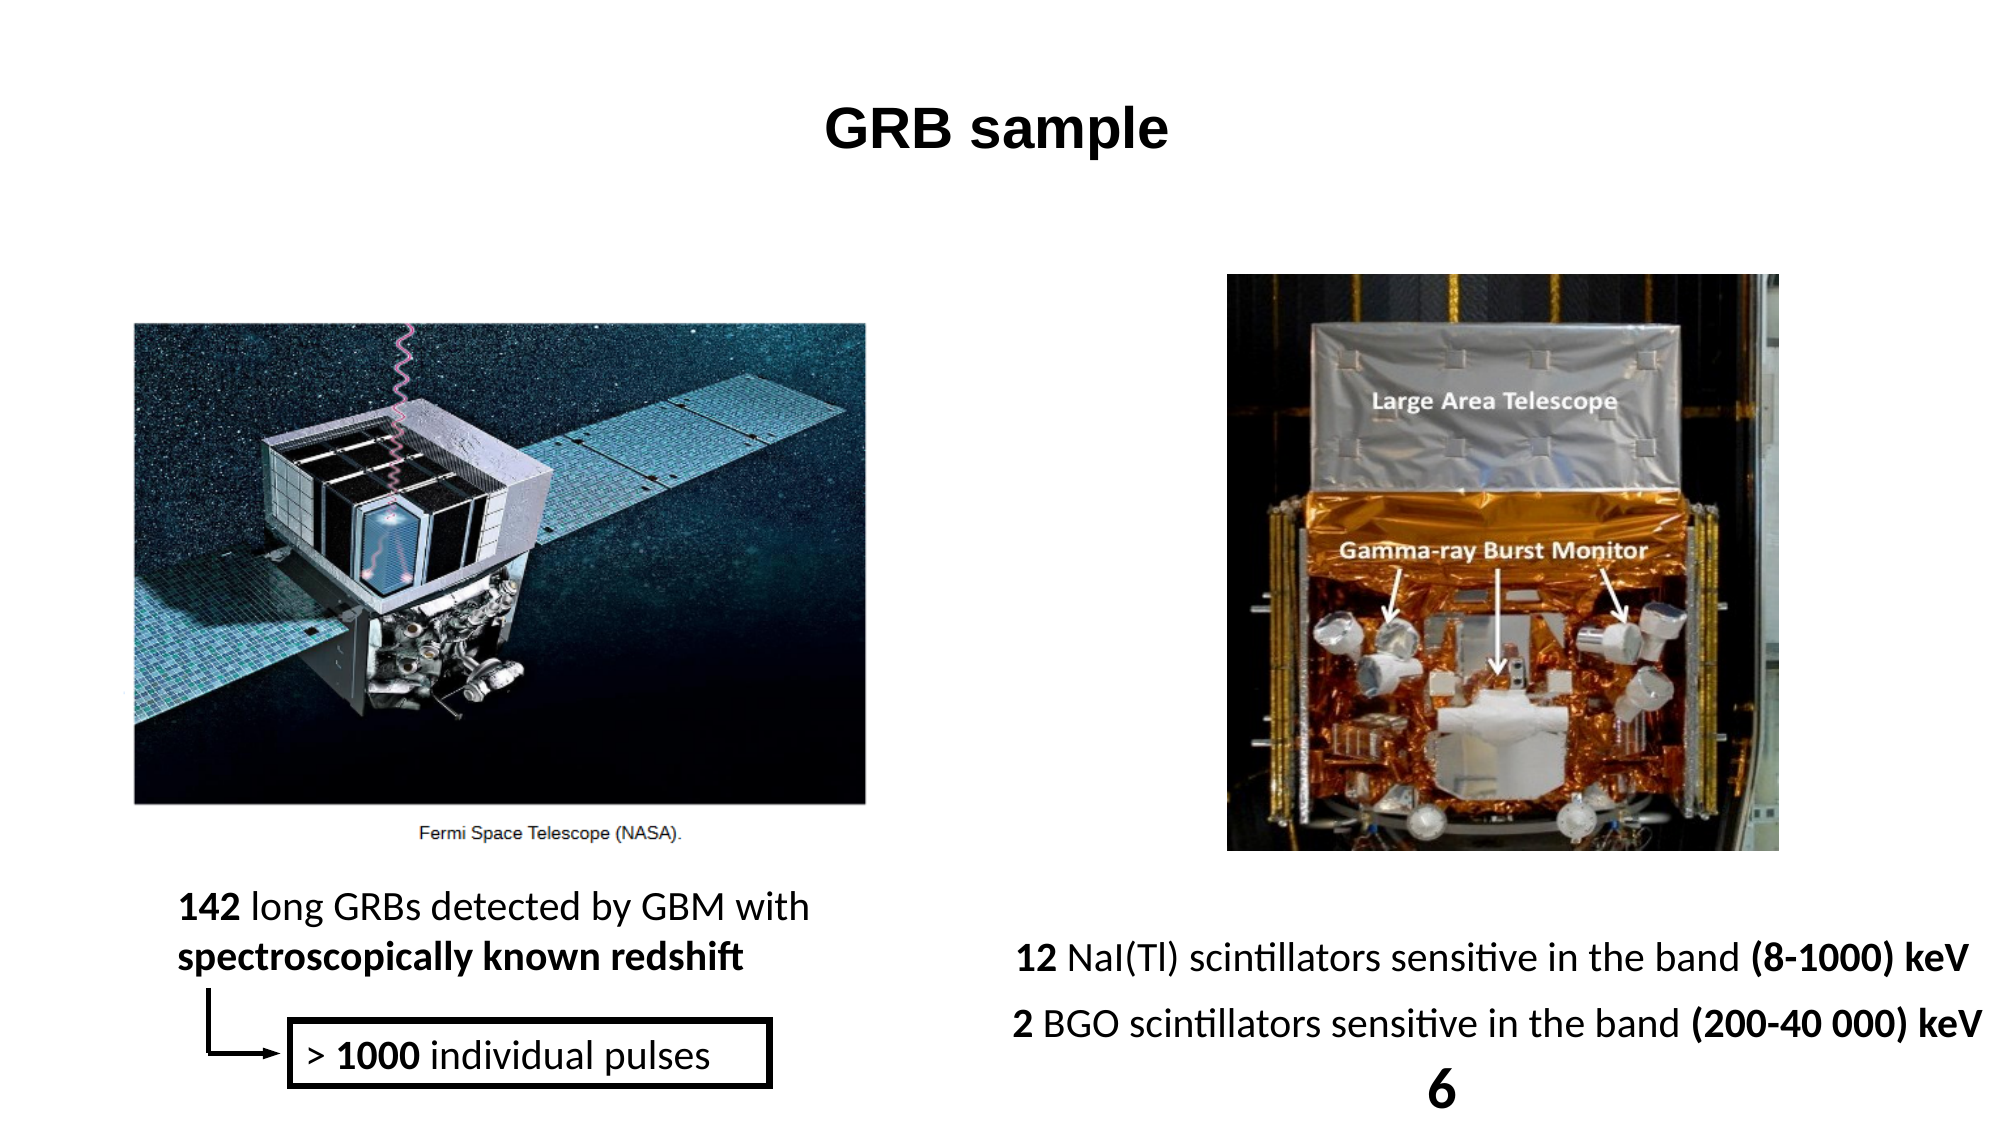

# GRB sample
142 long GRBs detected by GBM with spectroscopically known redshift
12 NaI(Tl) scintillators sensitive in the band (8-1000) keV
2 BGO scintillators sensitive in the band (200-40 000) keV
> 1000 individual pulses